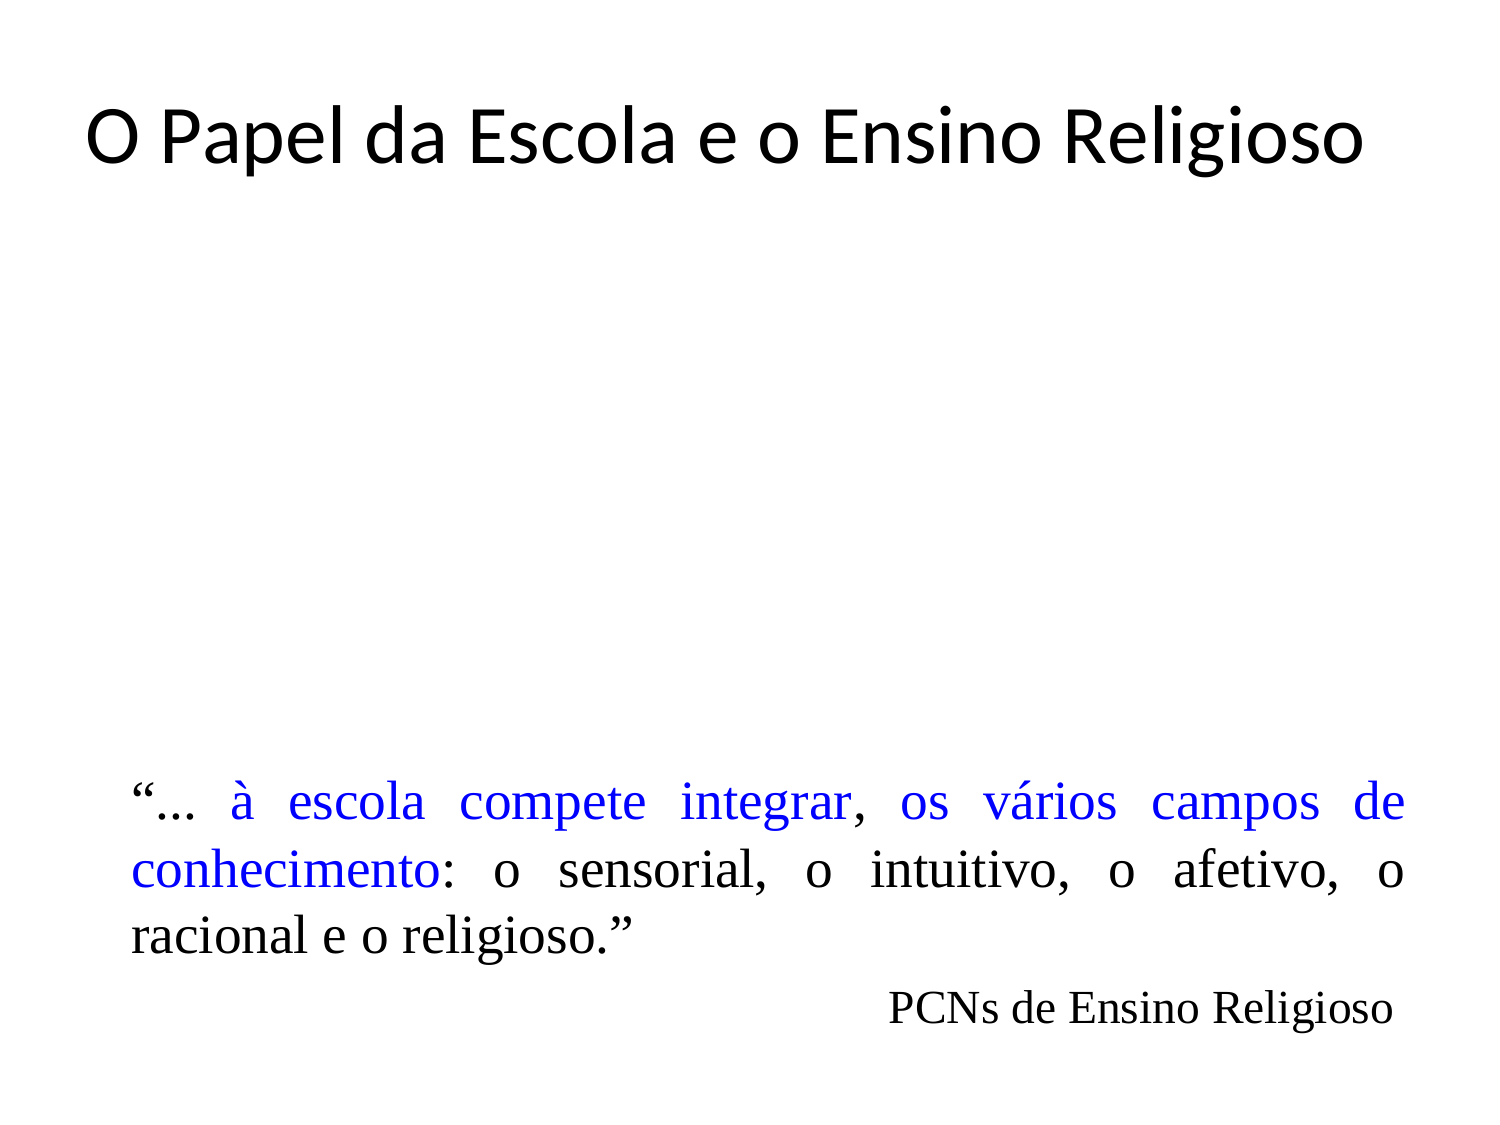

# O Papel da Escola e o Ensino Religioso
	“... à escola compete integrar, os vários campos de conhecimento: o sensorial, o intuitivo, o afetivo, o racional e o religioso.”
PCNs de Ensino Religioso